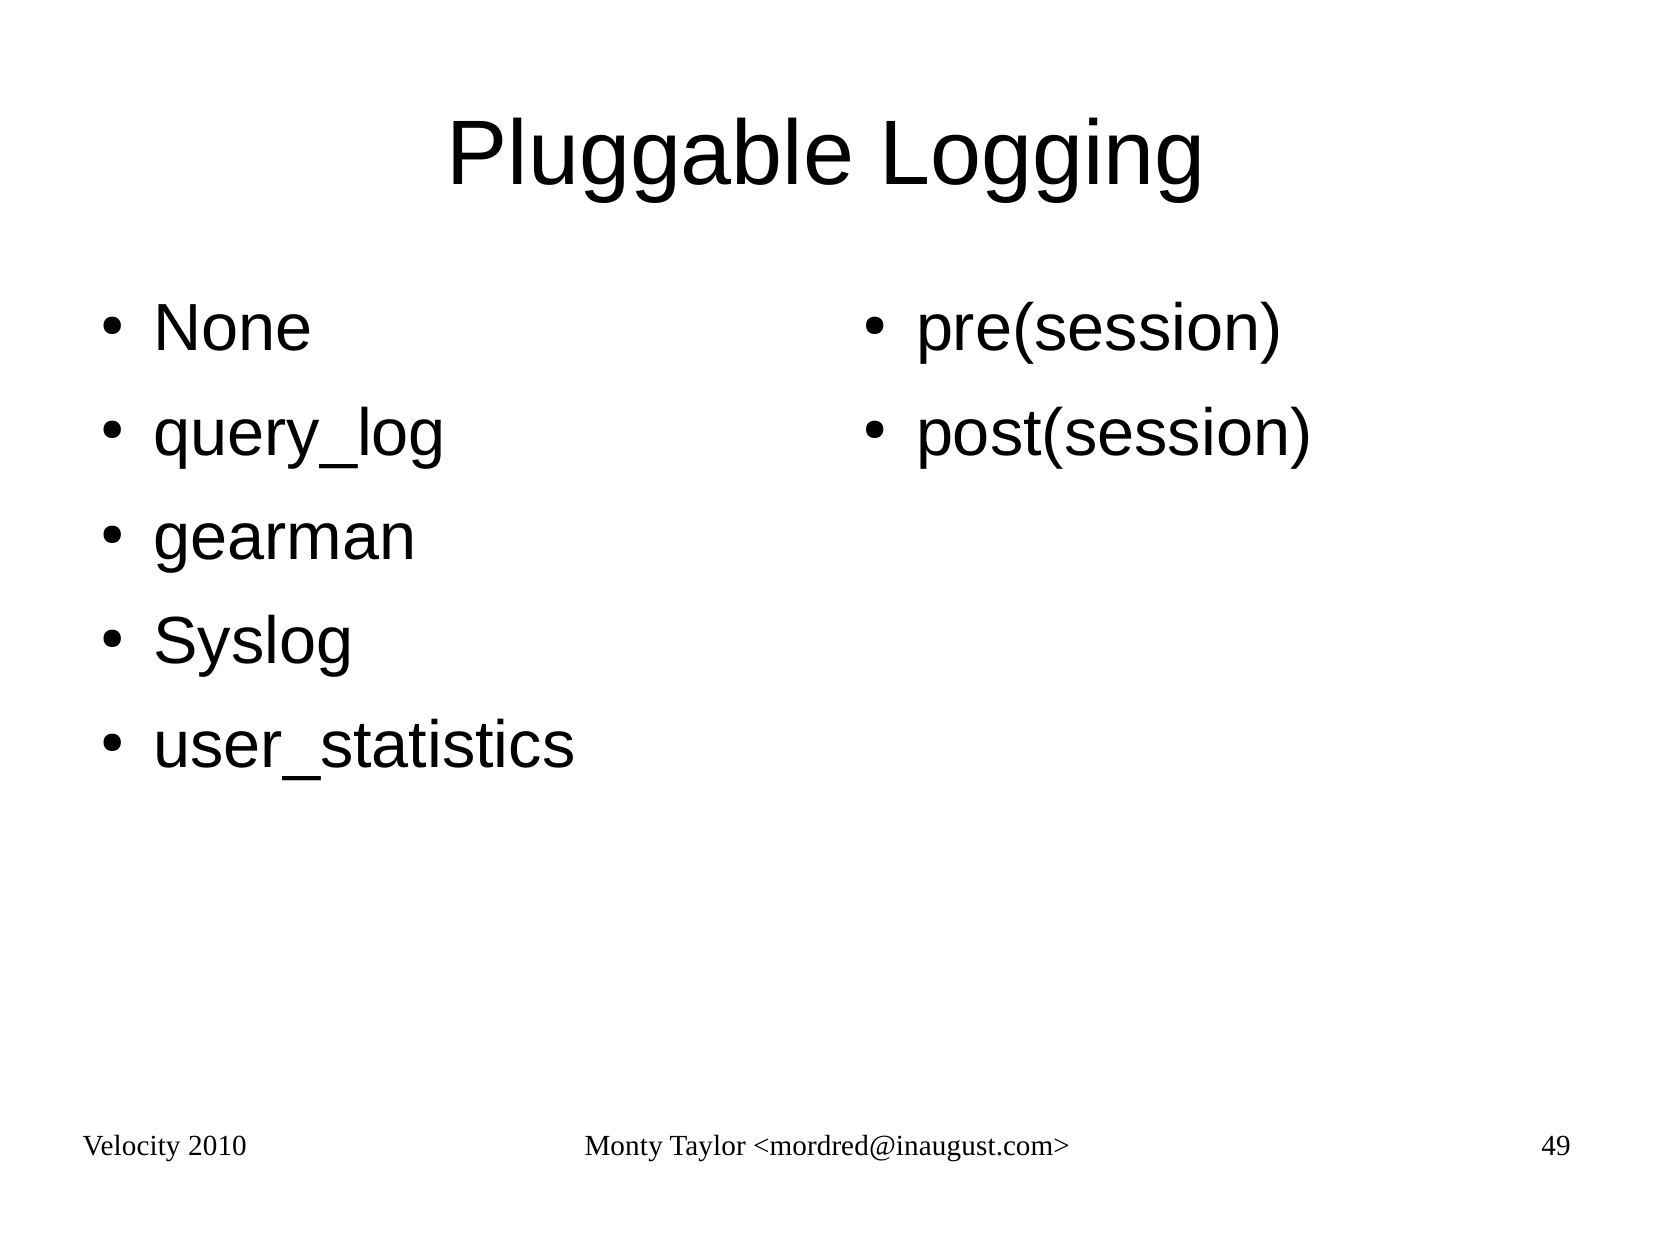

# Pluggable Logging
None
query_log
gearman
Syslog
user_statistics
pre(session)
post(session)
Velocity 2010
Monty Taylor <mordred@inaugust.com>
49